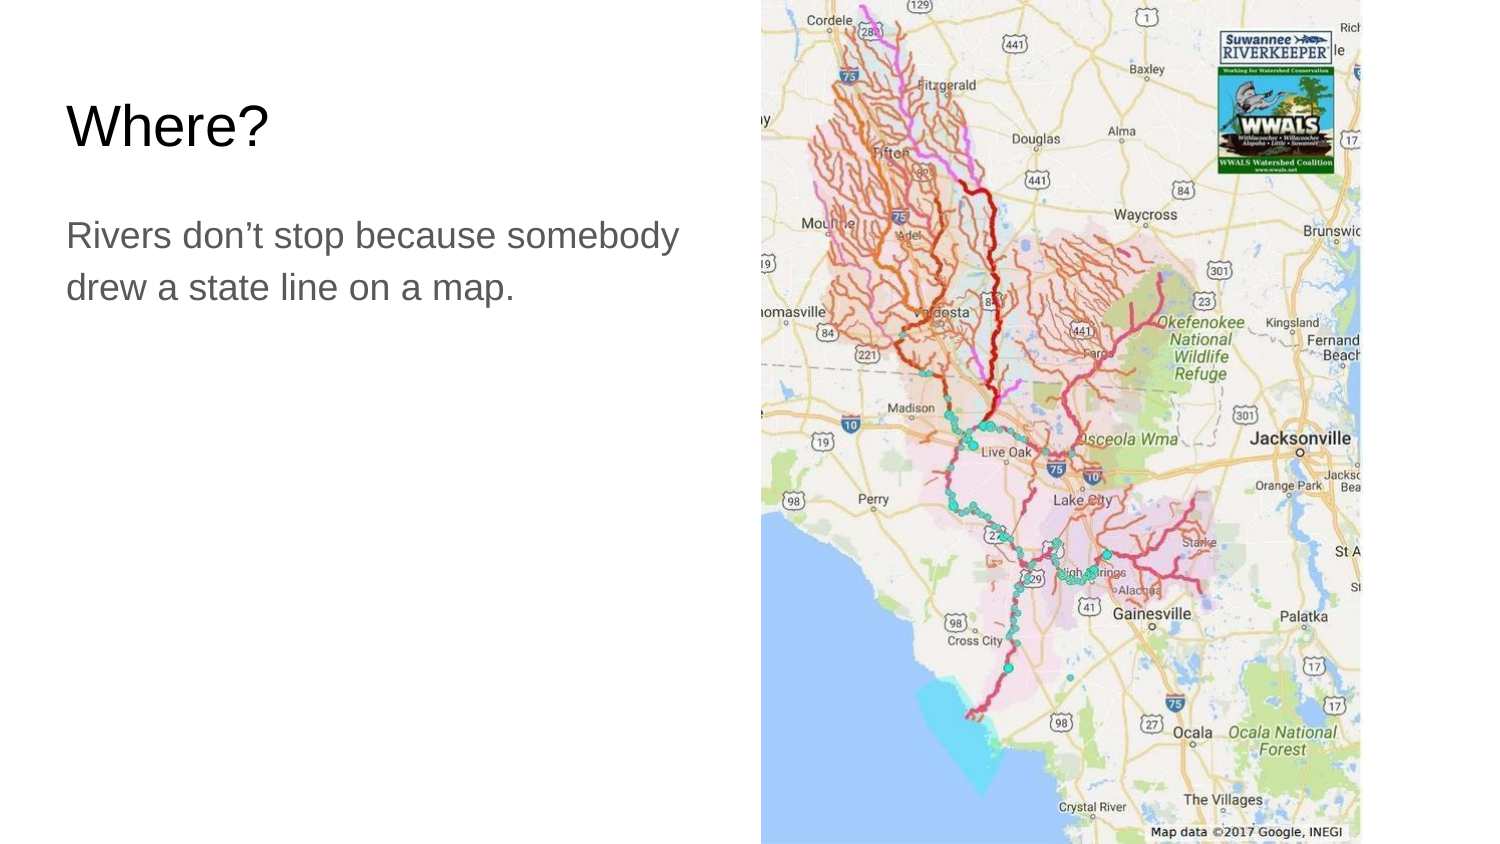

# Where?
Rivers don’t stop because somebody drew a state line on a map.